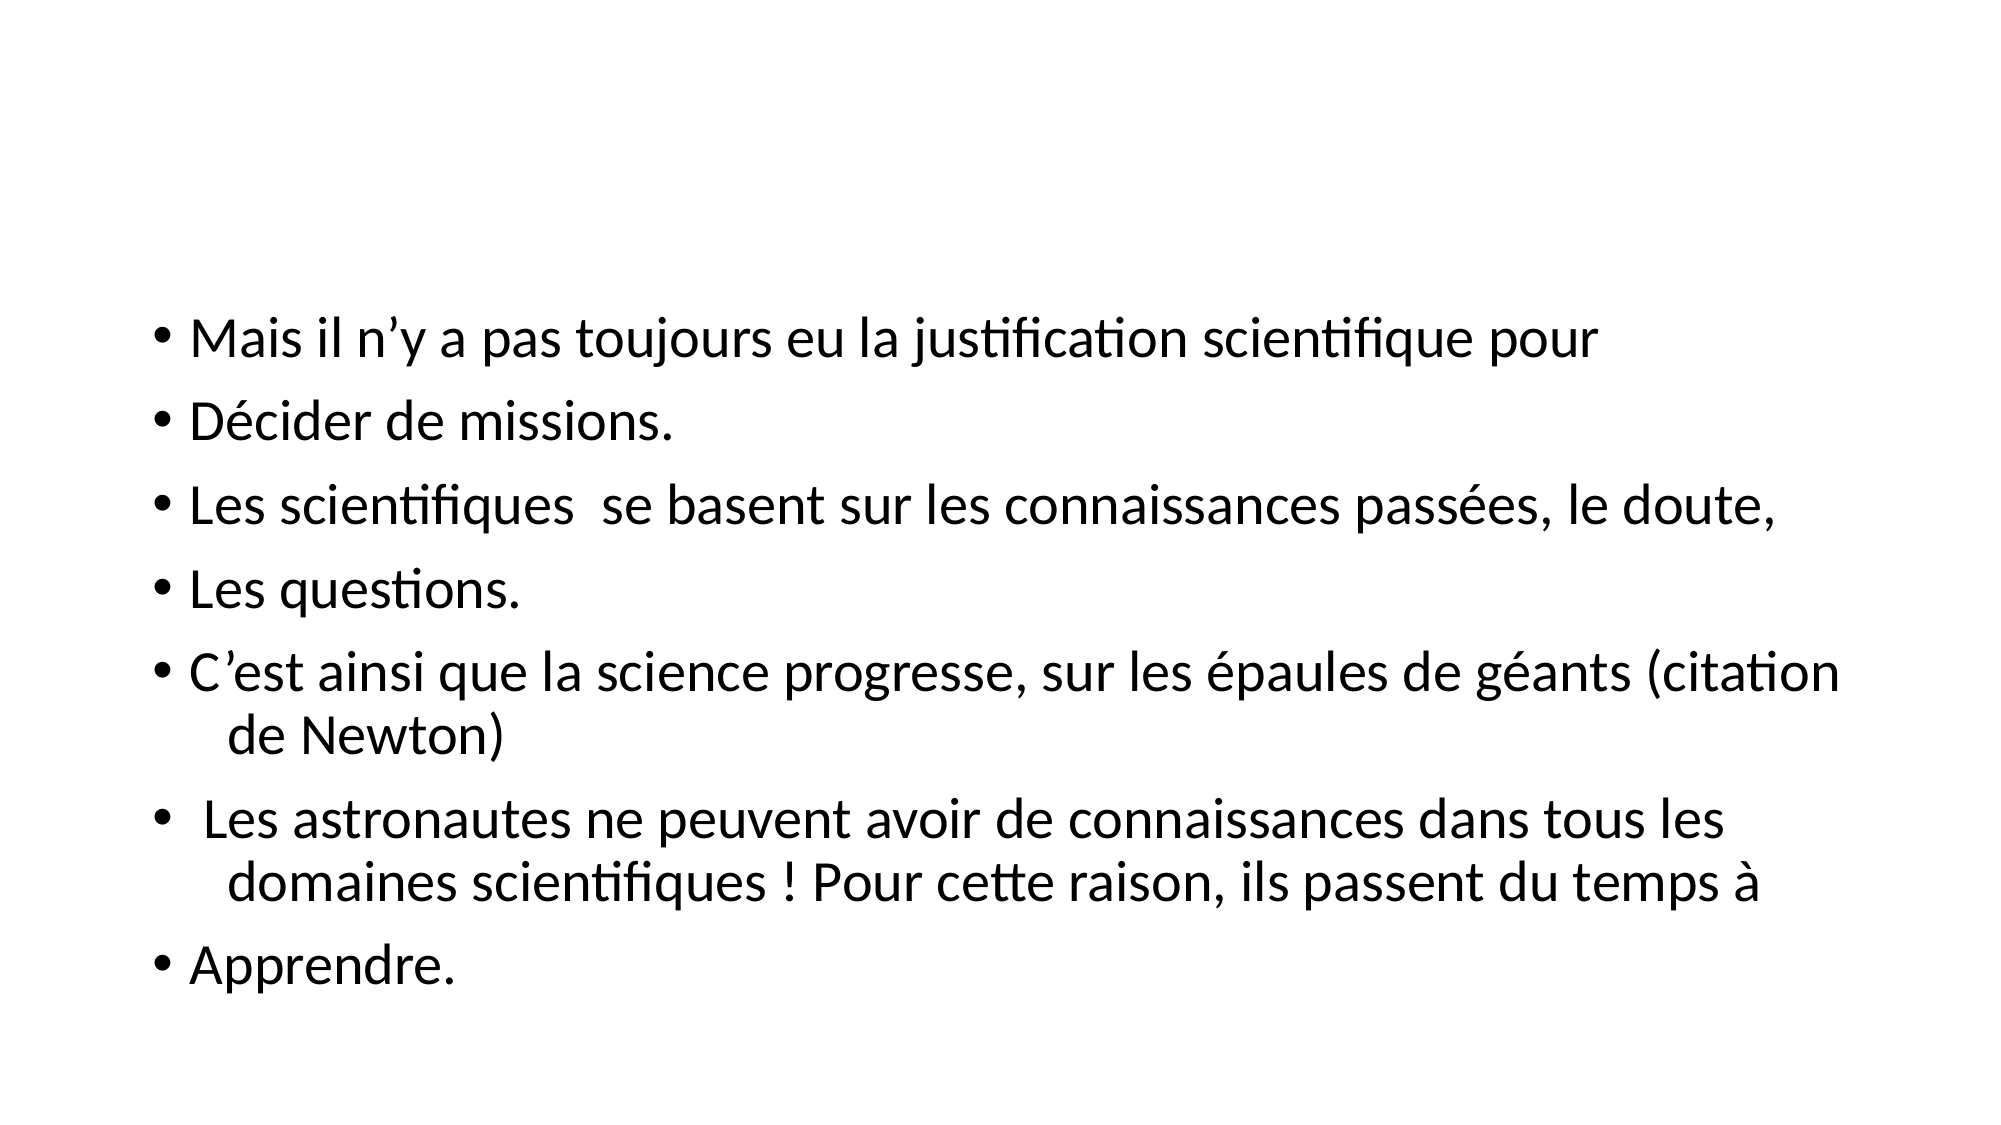

#
Mais il n’y a pas toujours eu la justification scientifique pour
Décider de missions.
Les scientifiques se basent sur les connaissances passées, le doute,
Les questions.
C’est ainsi que la science progresse, sur les épaules de géants (citation de Newton)
 Les astronautes ne peuvent avoir de connaissances dans tous les domaines scientifiques ! Pour cette raison, ils passent du temps à
Apprendre.